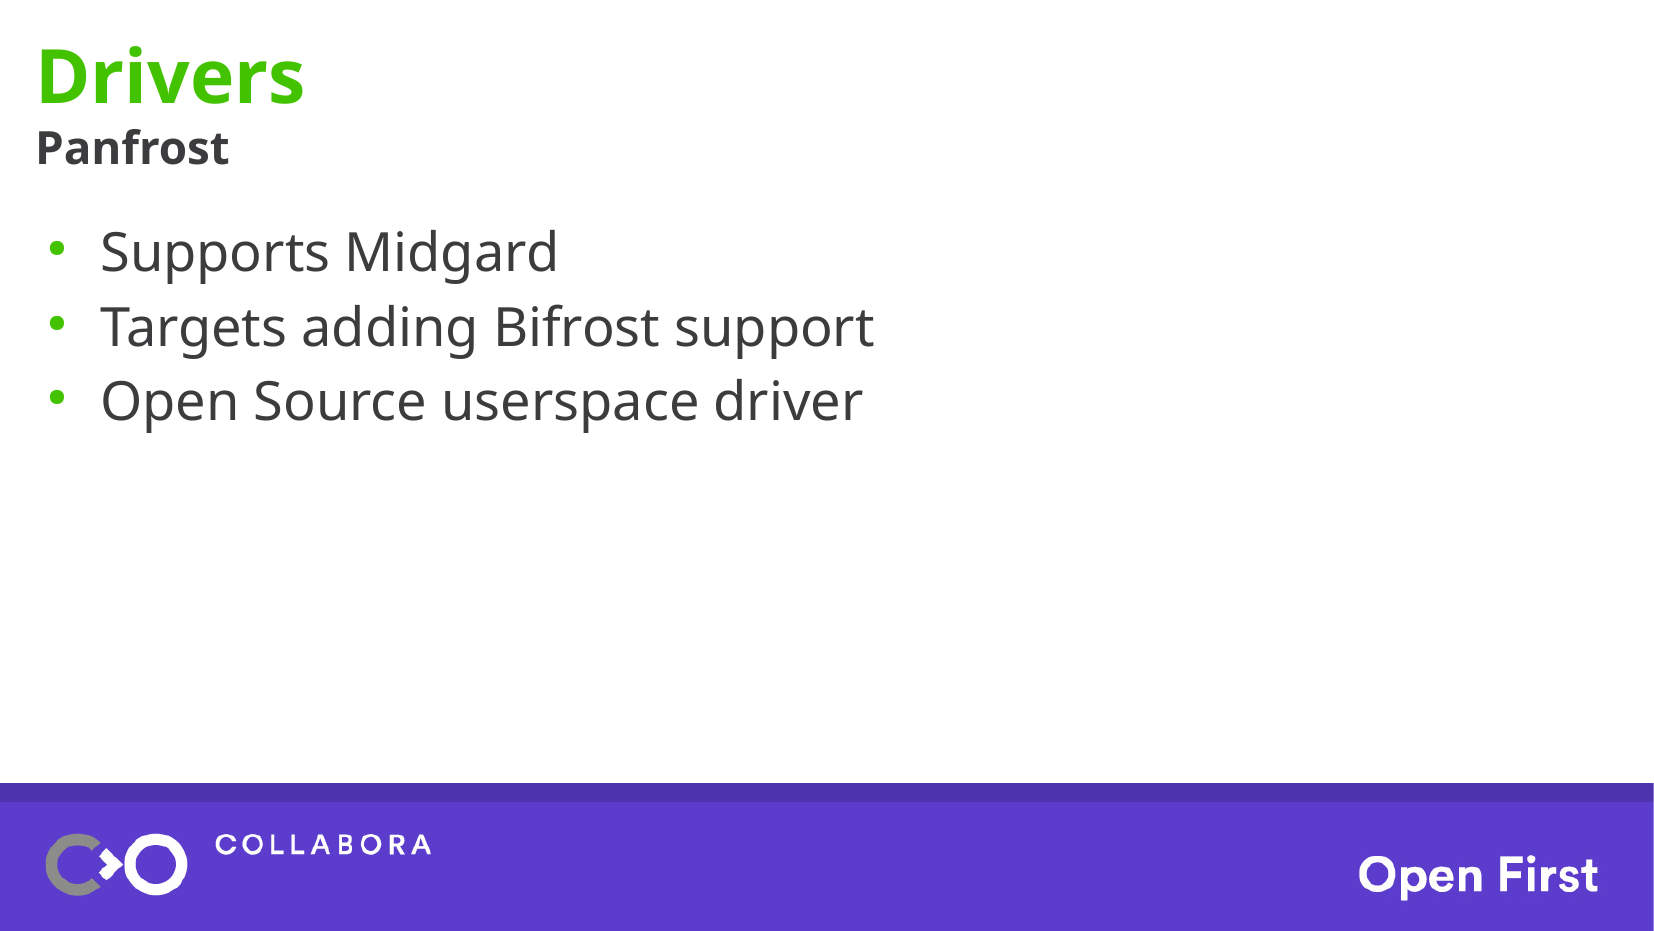

Drivers
Panfrost
# Supports Midgard
Targets adding Bifrost support
Open Source userspace driver